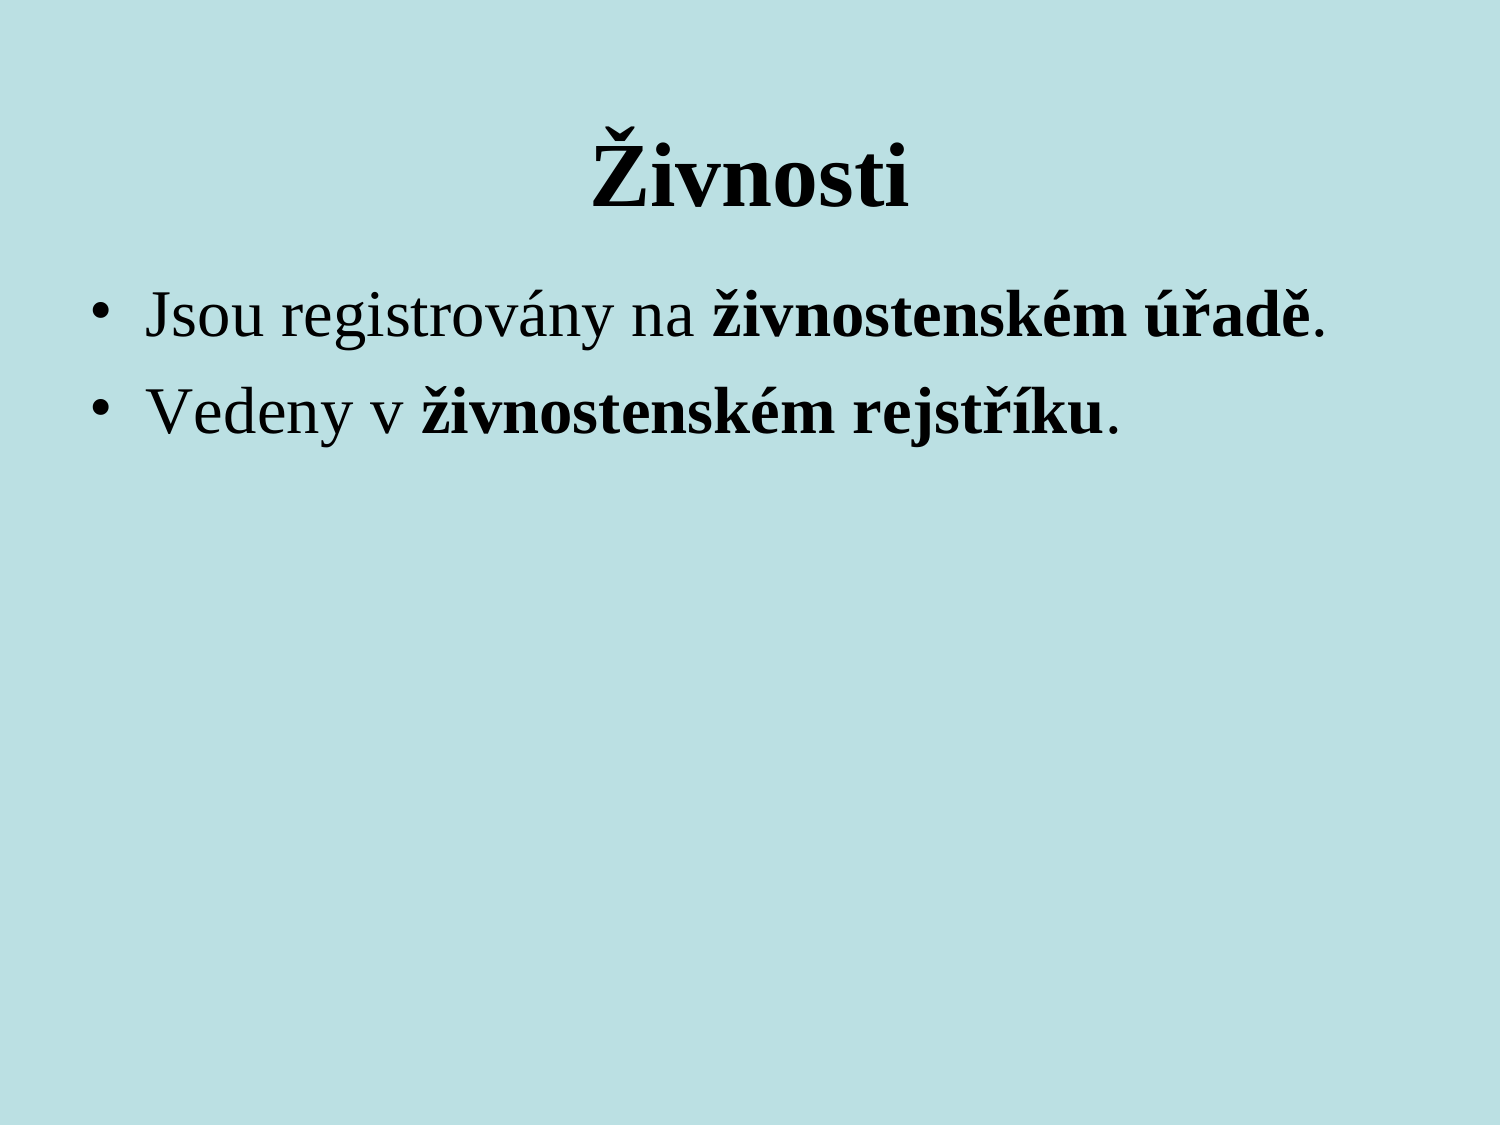

# Živnosti
Jsou registrovány na živnostenském úřadě.
Vedeny v živnostenském rejstříku.